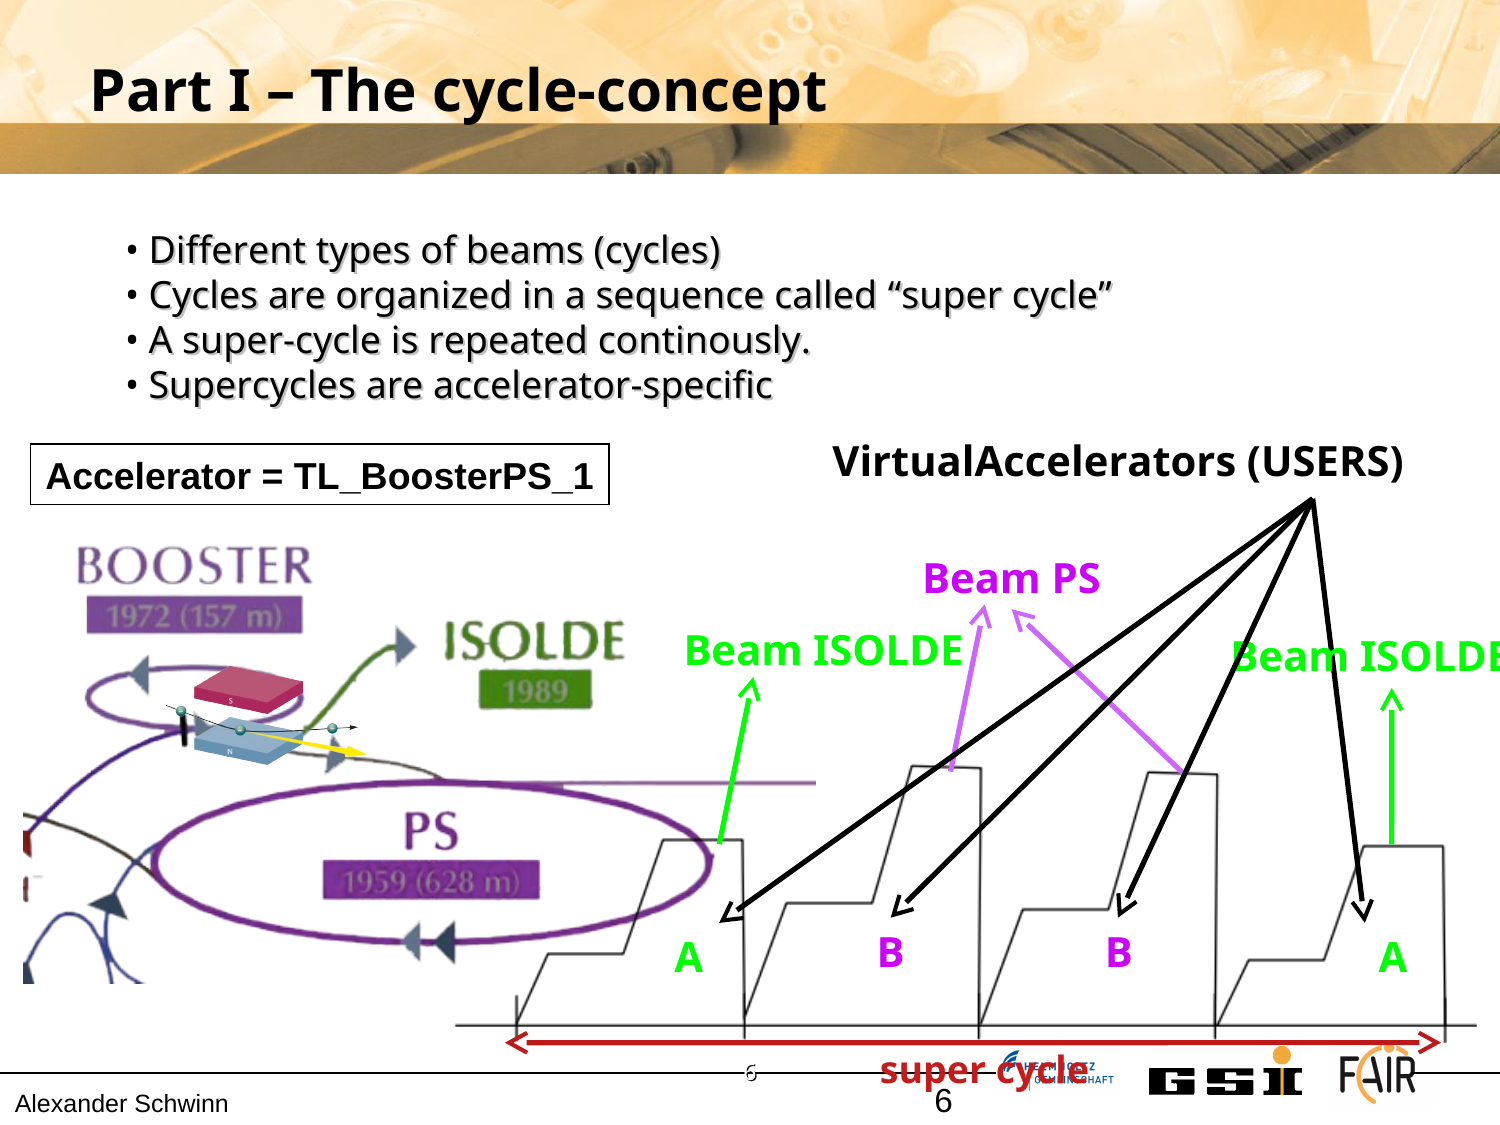

Part I – The cycle-concept
 Different types of beams (cycles)
 Cycles are organized in a sequence called “super cycle”
 A super-cycle is repeated continously.
 Supercycles are accelerator-specific
VirtualAccelerators (USERS)
Accelerator = TL_BoosterPS_1
Beam PS
Beam ISOLDE
Beam ISOLDE
B
B
A
A
super cycle
6